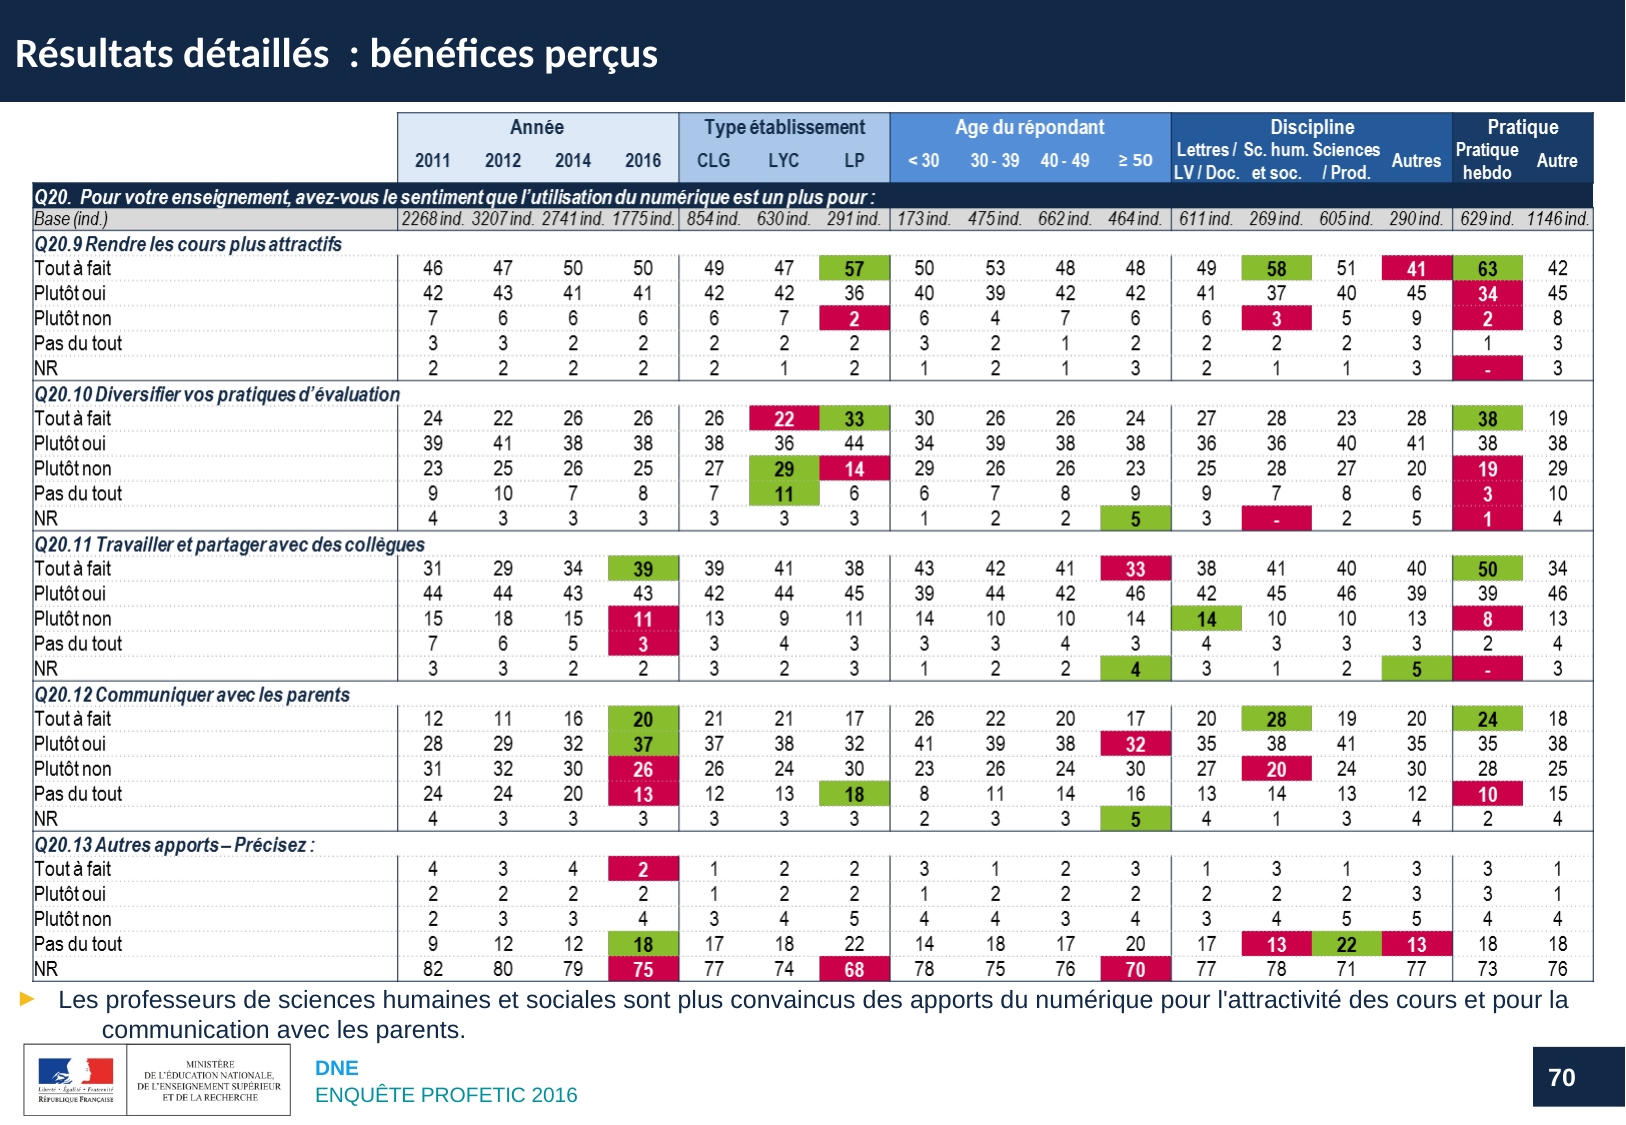

# Résultats détaillés : bénéfices perçus
Les professeurs de sciences humaines et sociales sont plus convaincus des apports du numérique pour l'attractivité des cours et pour la communication avec les parents.